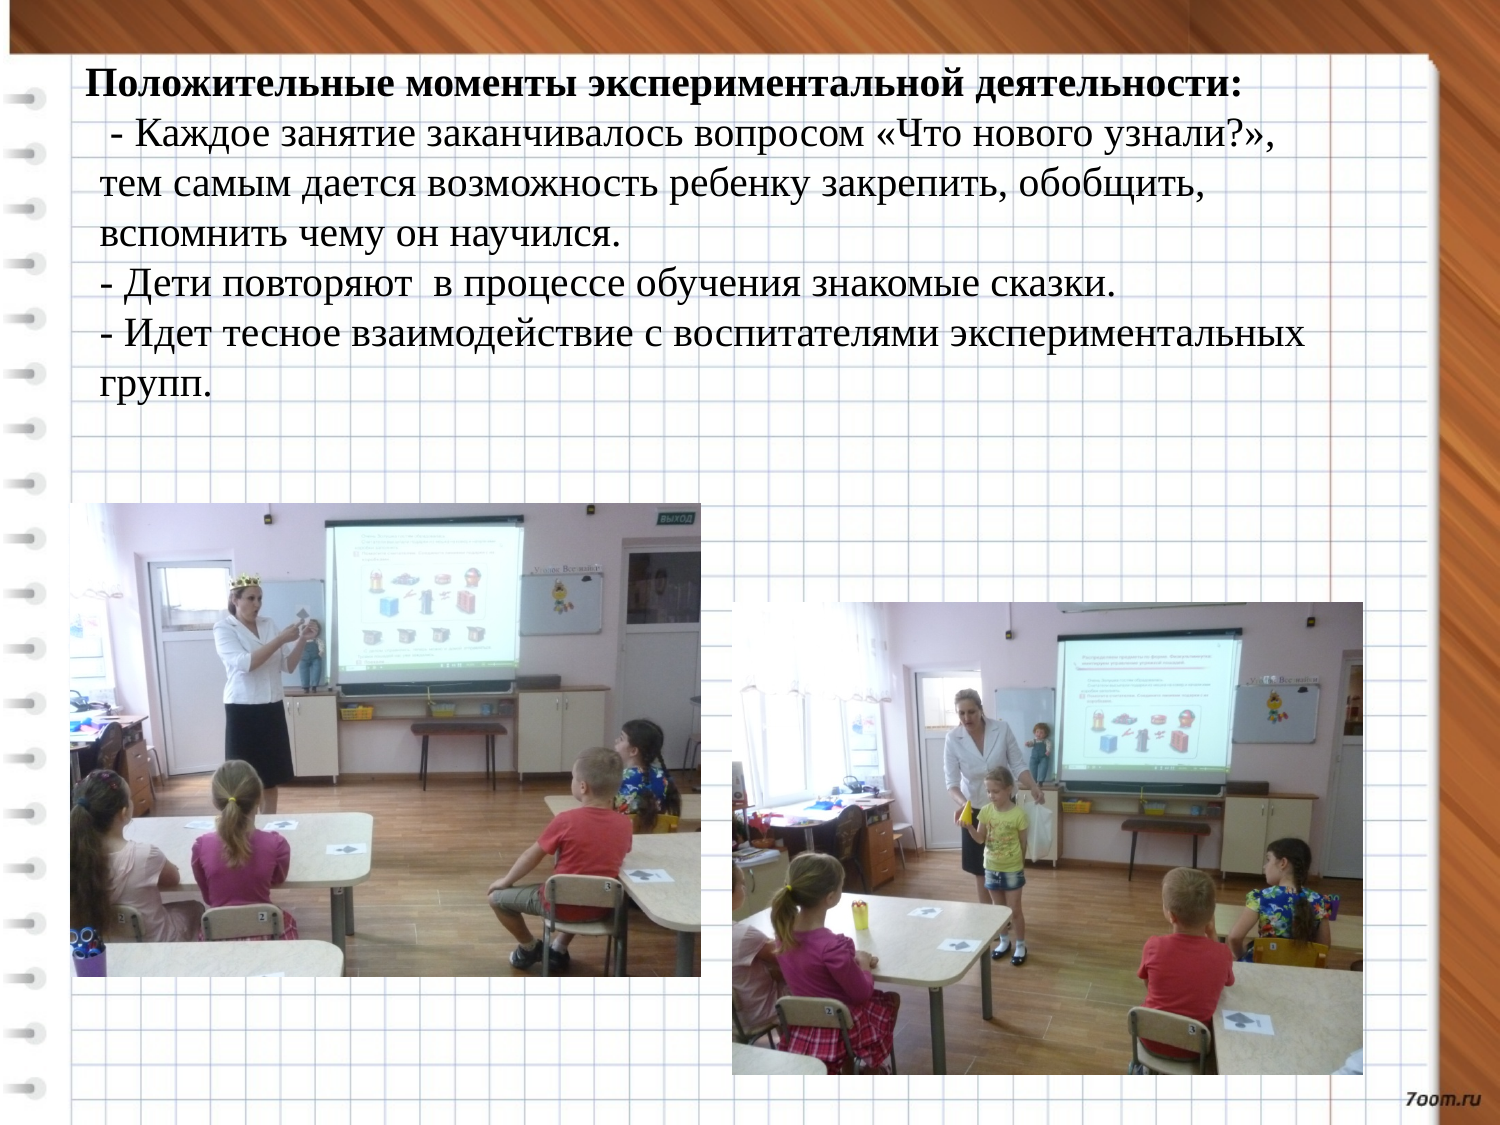

# Положительные моменты экспериментальной деятельности: - Каждое занятие заканчивалось вопросом «Что нового узнали?», тем самым дается возможность ребенку закрепить, обобщить, вспомнить чему он научился. - Дети повторяют в процессе обучения знакомые сказки. - Идет тесное взаимодействие с воспитателями экспериментальных групп.